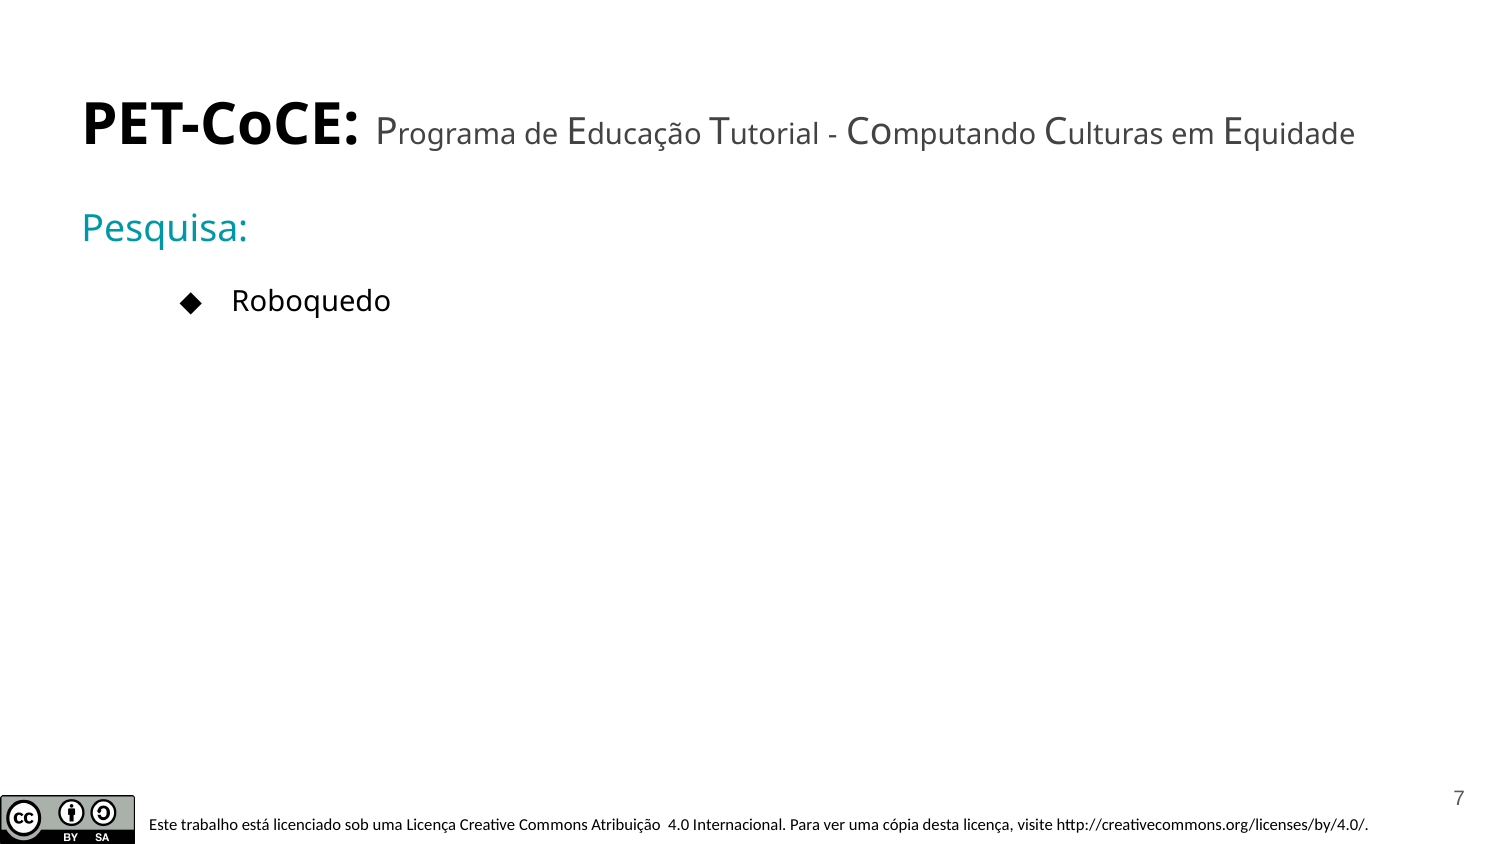

PET-CoCE: Programa de Educação Tutorial - Computando Culturas em Equidade
# Pesquisa:
Roboquedo
Este trabalho está licenciado sob uma Licença Creative Commons Atribuição 4.0 Internacional. Para ver uma cópia desta licença, visite http://creativecommons.org/licenses/by/4.0/.